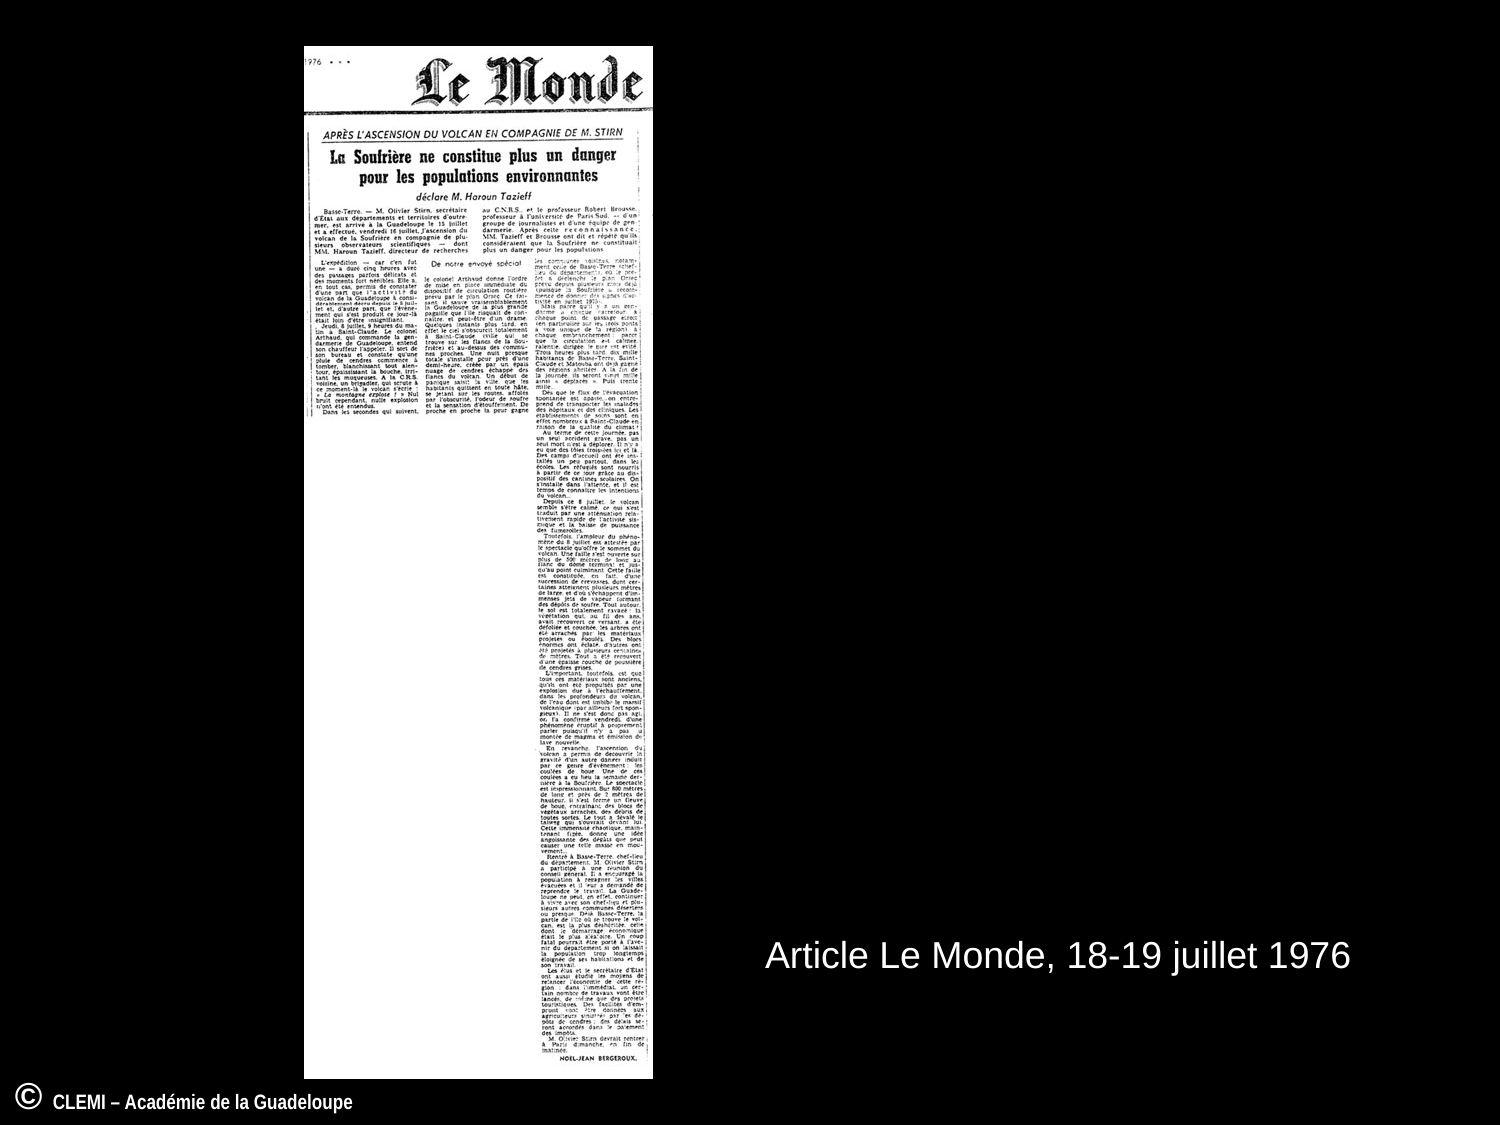

# Article Le Monde, 18-19 juillet 1976
© CLEMI – Académie de la Guadeloupe